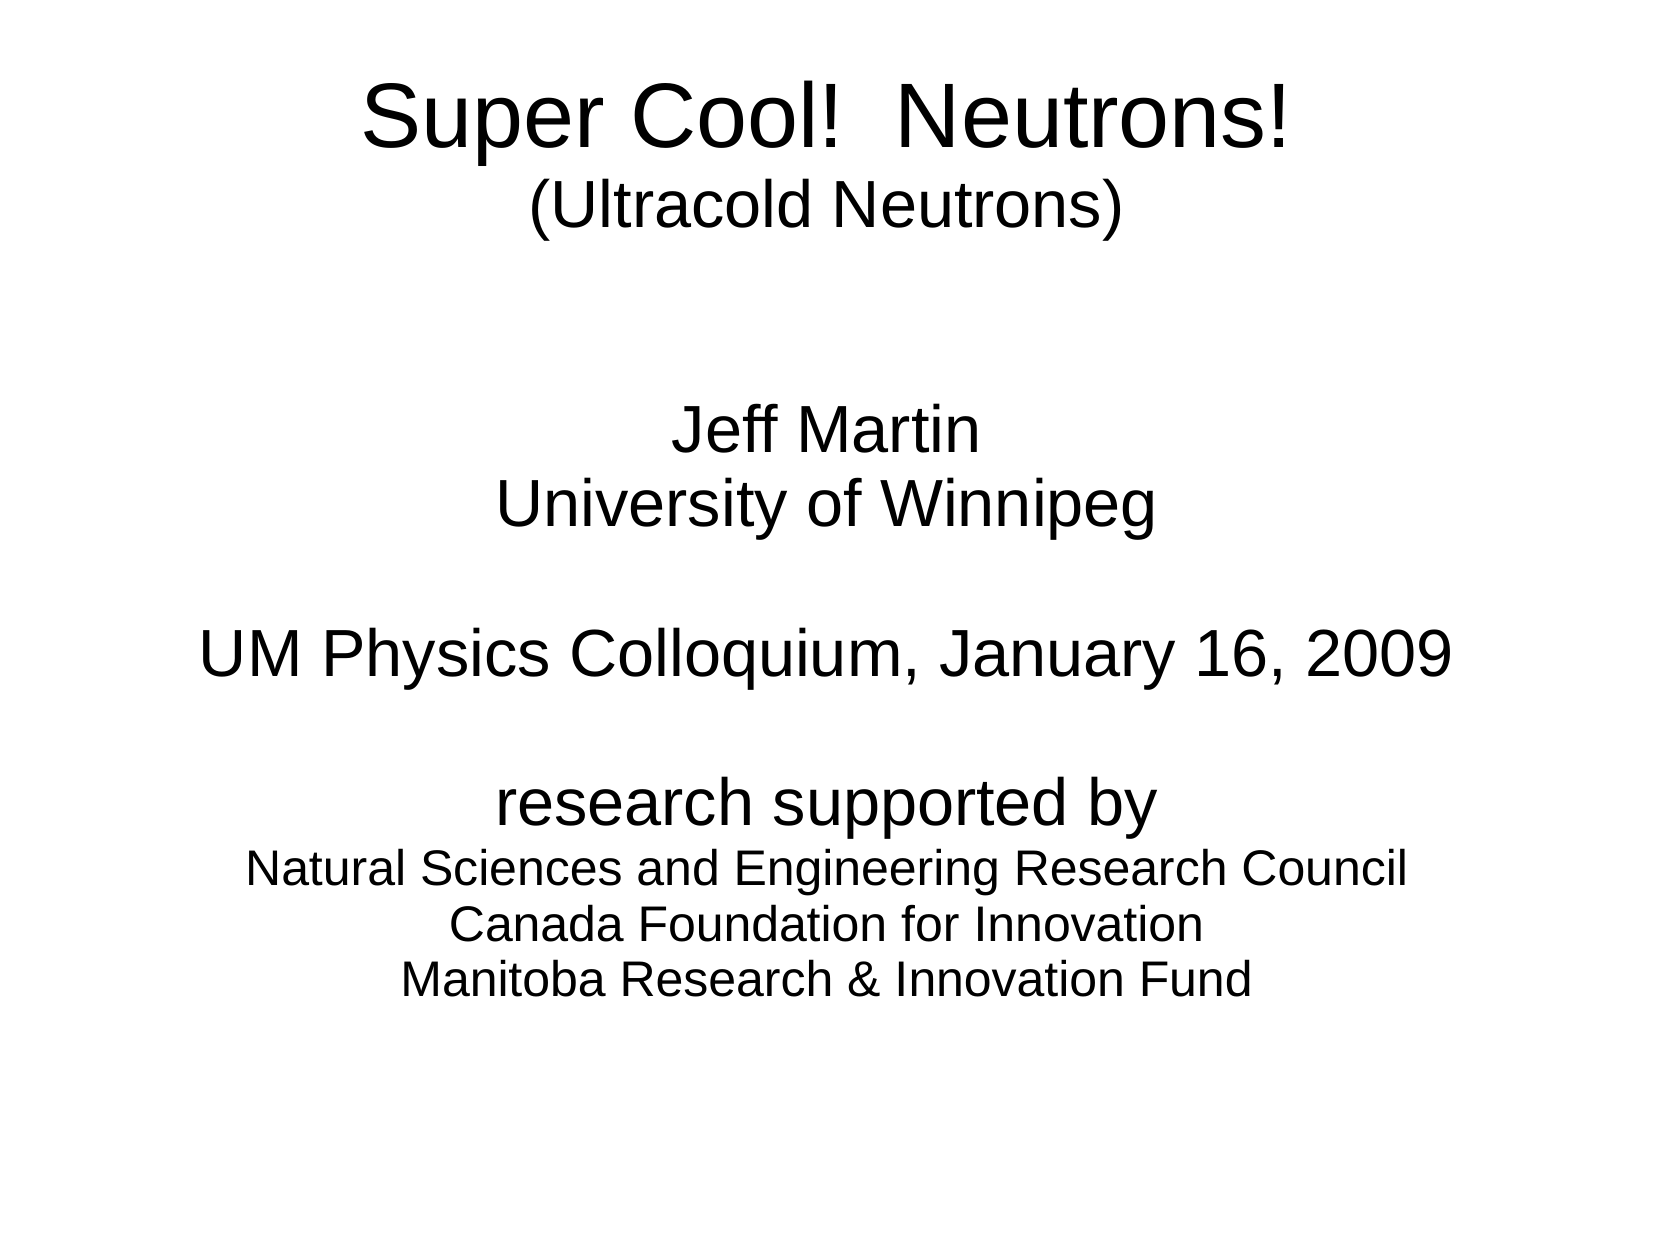

# Super Cool! Neutrons! (Ultracold Neutrons)
Jeff Martin
University of Winnipeg
UM Physics Colloquium, January 16, 2009
research supported by
Natural Sciences and Engineering Research Council
Canada Foundation for Innovation
Manitoba Research & Innovation Fund